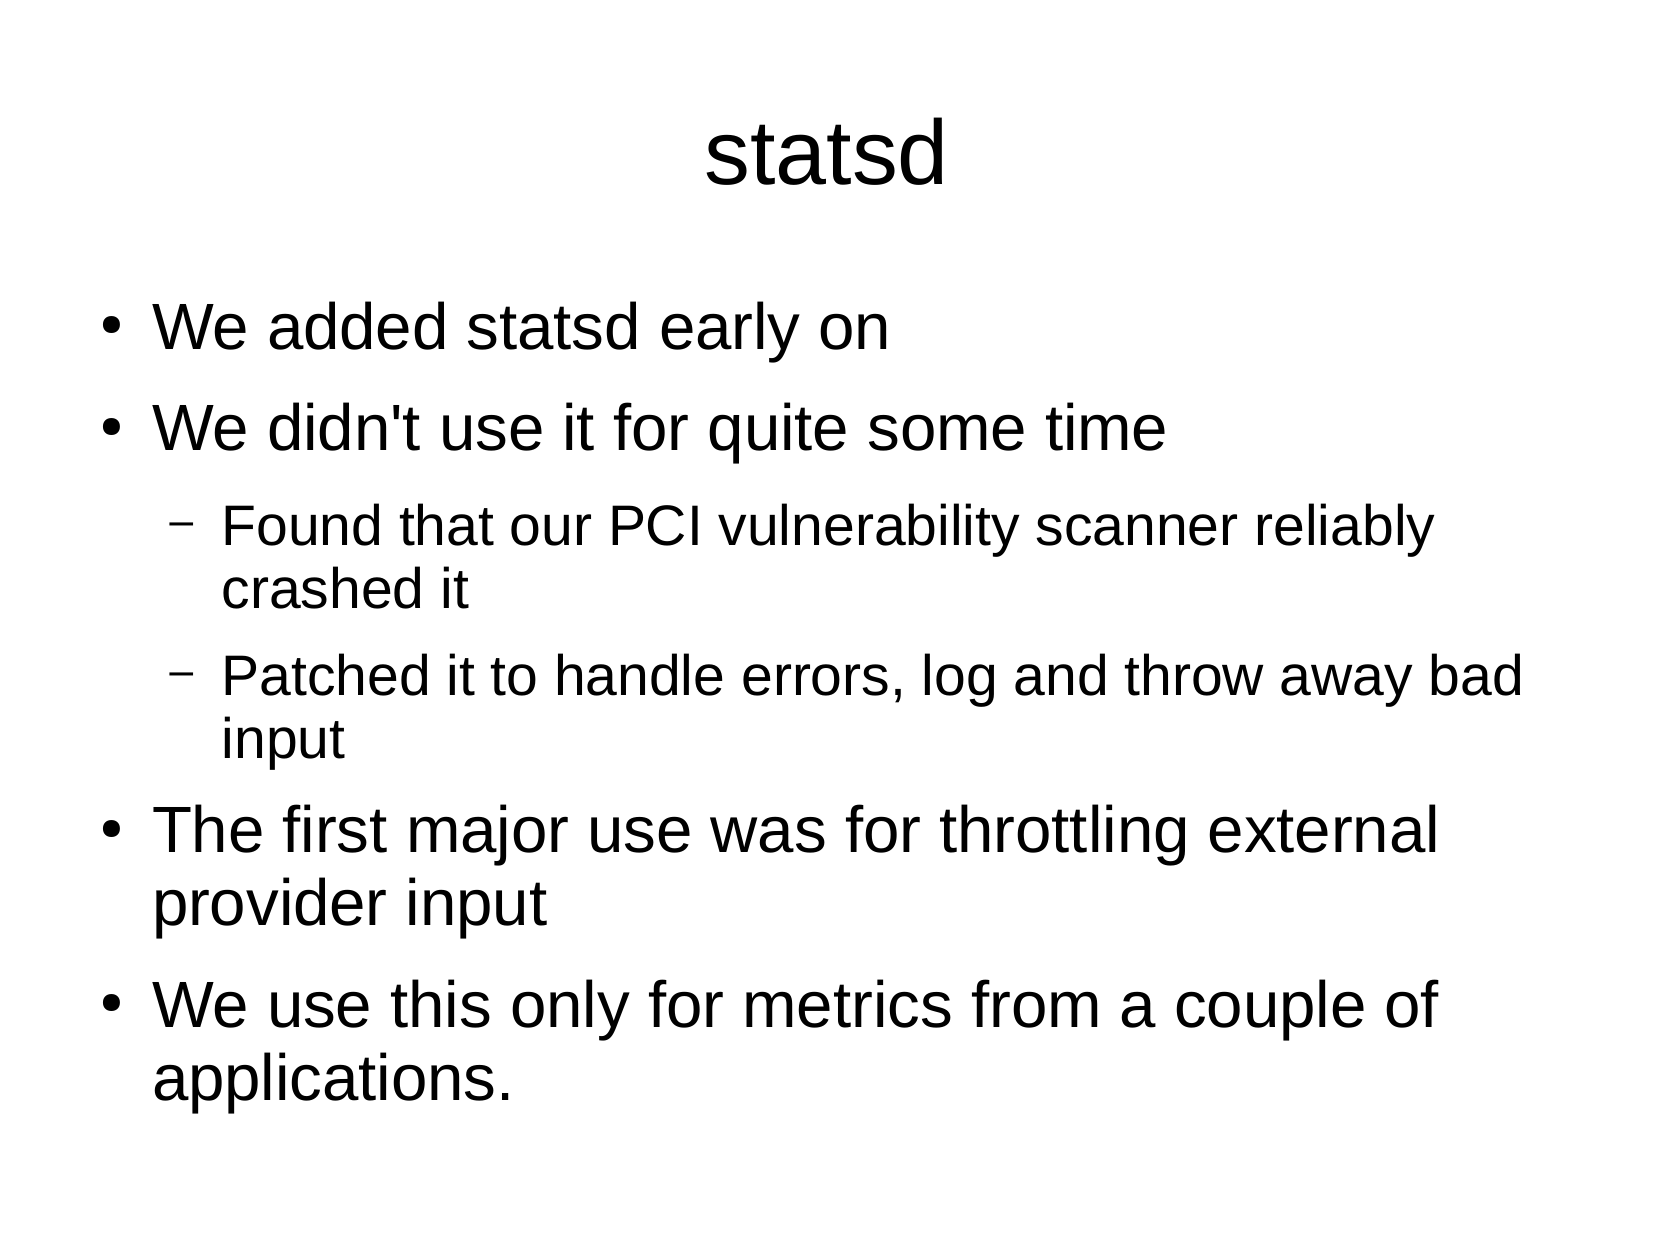

# statsd
We added statsd early on
We didn't use it for quite some time
Found that our PCI vulnerability scanner reliably crashed it
Patched it to handle errors, log and throw away bad input
The first major use was for throttling external provider input
We use this only for metrics from a couple of applications.